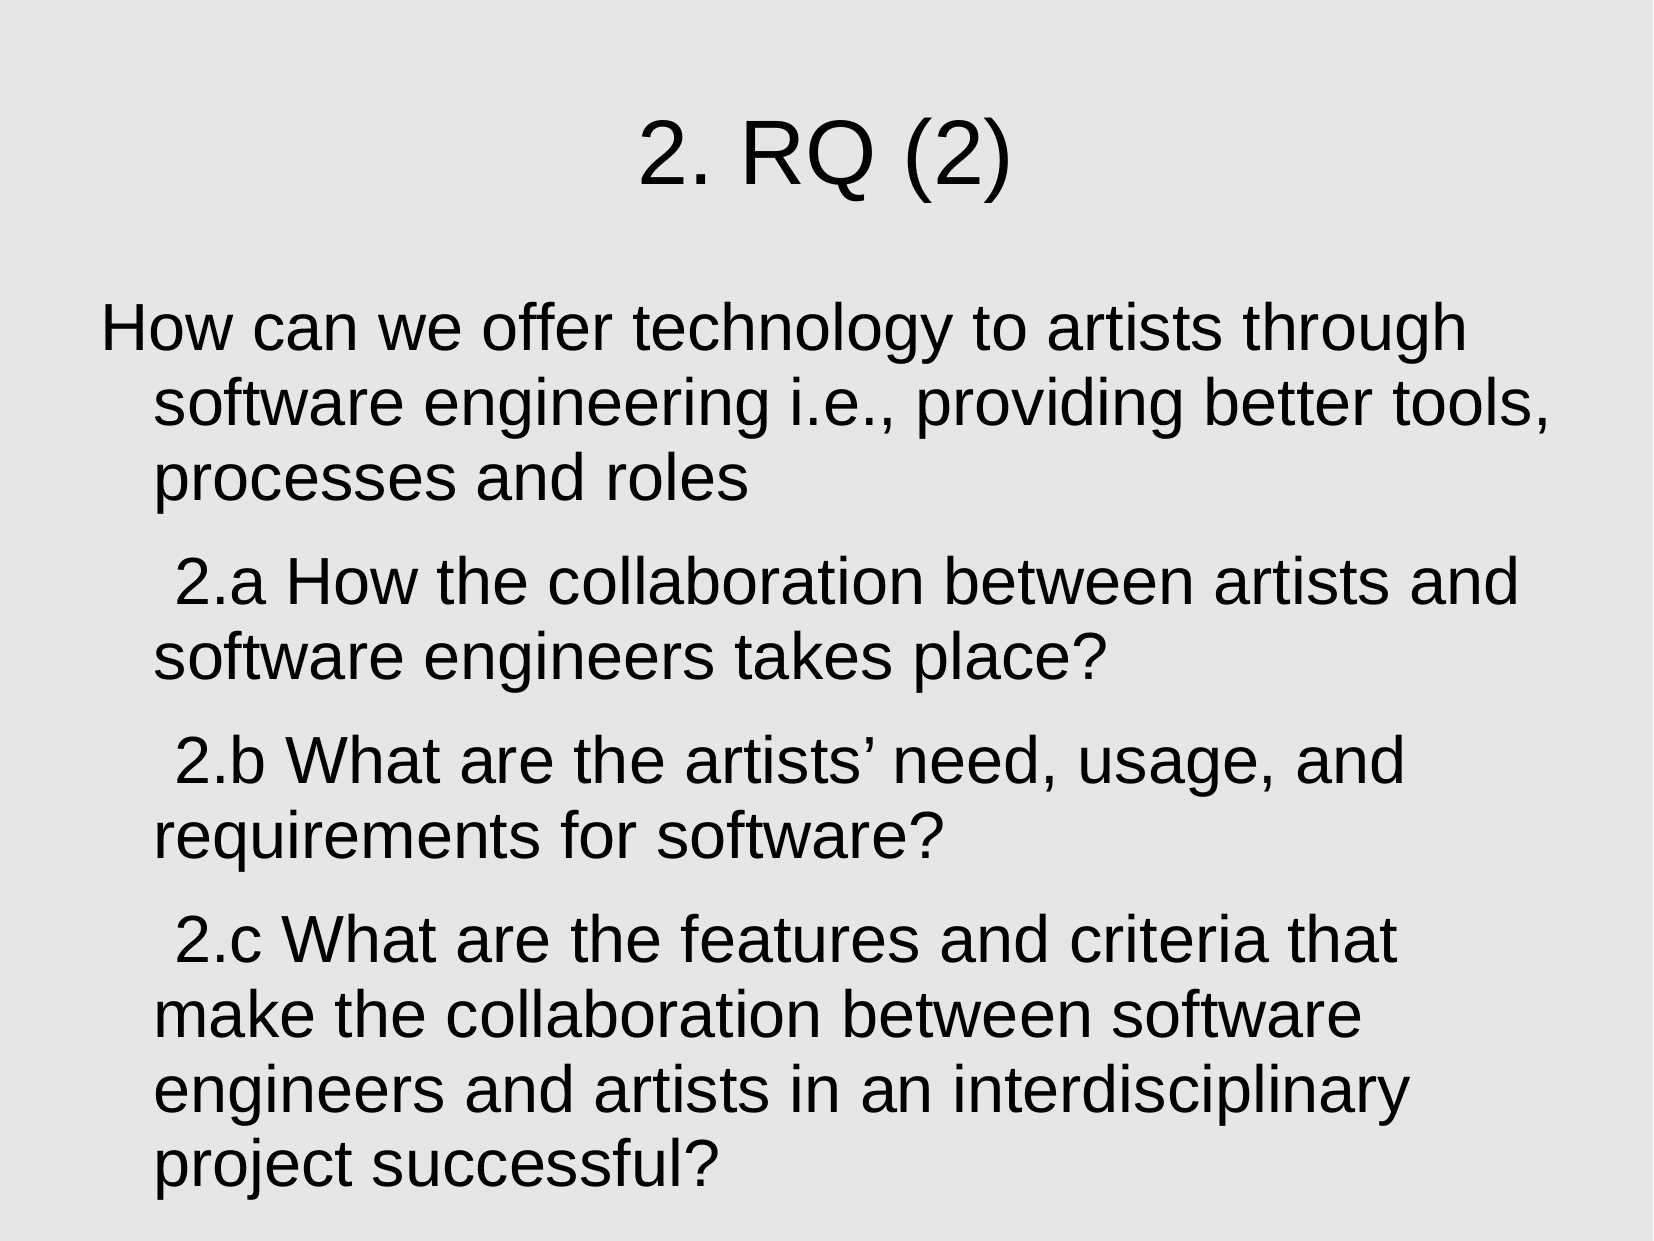

# 2. RQ (2)
How can we offer technology to artists through software engineering i.e., providing better tools, processes and roles
 2.a How the collaboration between artists and software engineers takes place?
 2.b What are the artists’ need, usage, and requirements for software?
 2.c What are the features and criteria that make the collaboration between software engineers and artists in an interdisciplinary project successful?